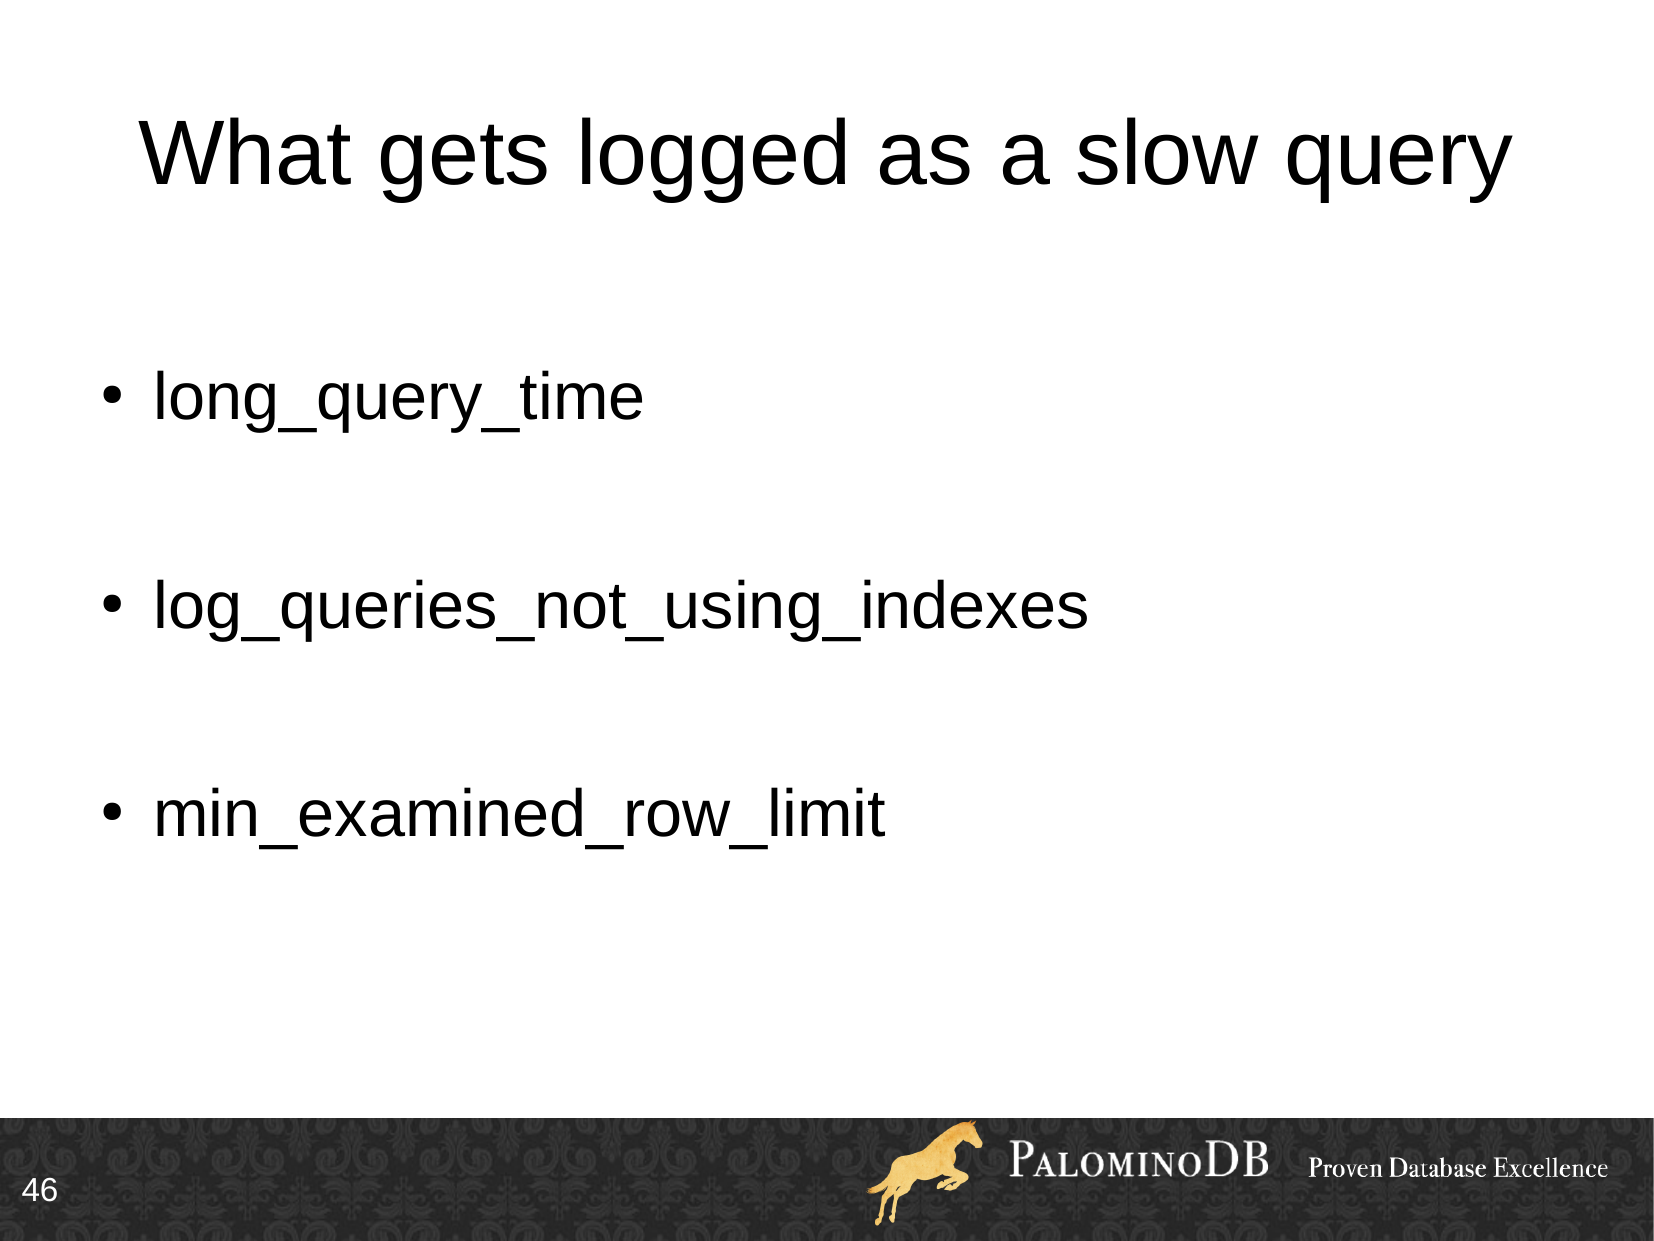

# What gets logged as a slow query
long_query_time
log_queries_not_using_indexes
min_examined_row_limit